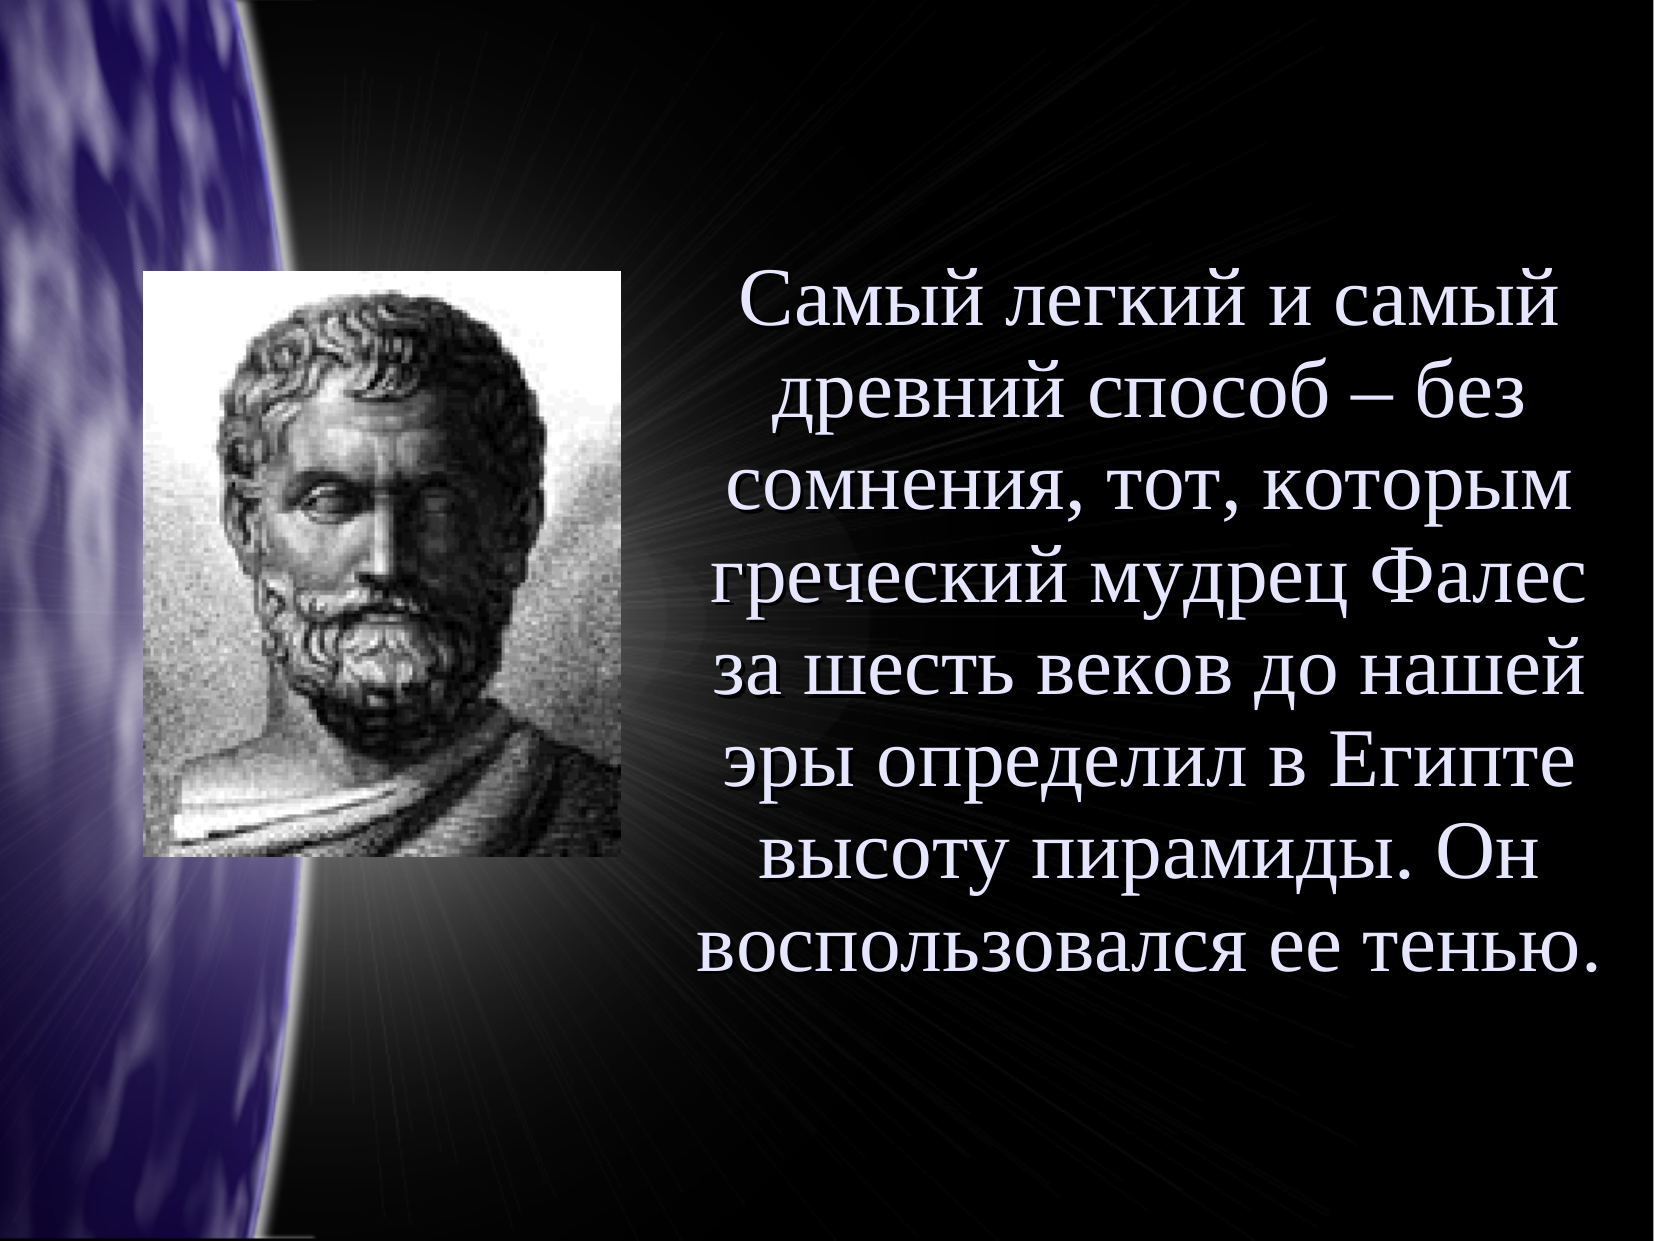

# Самый легкий и самый древний способ – без сомнения, тот, которым греческий мудрец Фалес за шесть веков до нашей эры определил в Египте высоту пирамиды. Он воспользовался ее тенью.